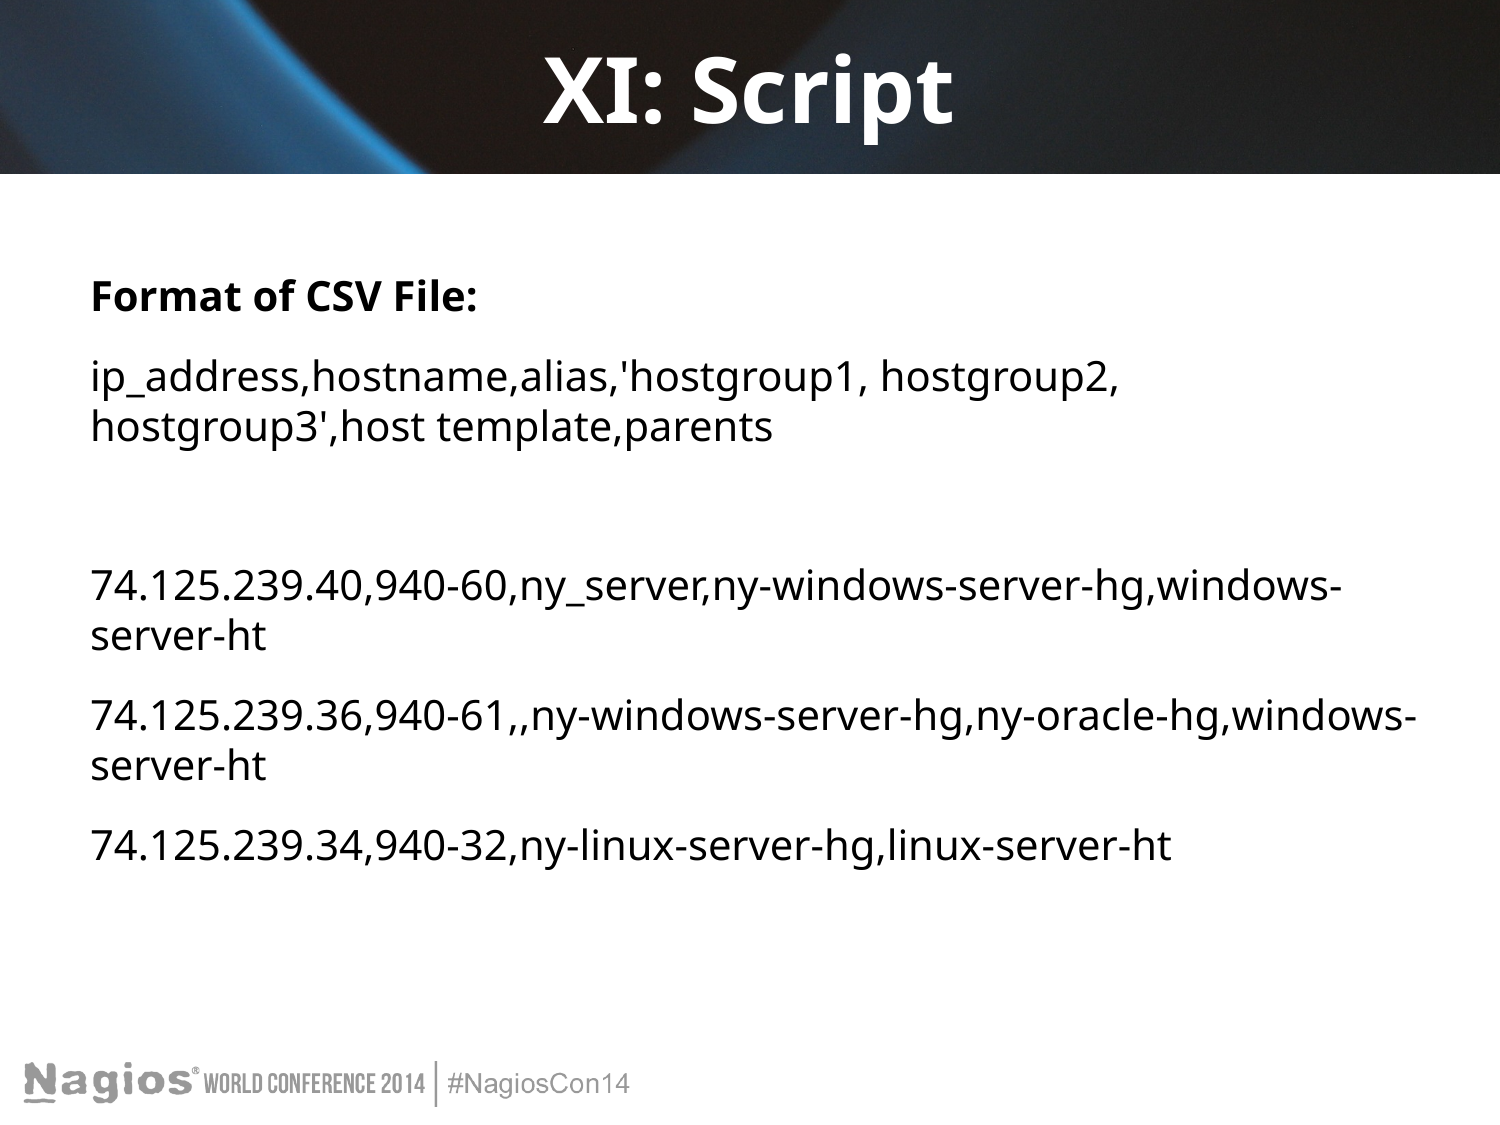

# XI: Script
Format of CSV File:
ip_address,hostname,alias,'hostgroup1, hostgroup2, hostgroup3',host template,parents
74.125.239.40,940-60,ny_server,ny-windows-server-hg,windows-server-ht
74.125.239.36,940-61,,ny-windows-server-hg,ny-oracle-hg,windows-server-ht
74.125.239.34,940-32,ny-linux-server-hg,linux-server-ht